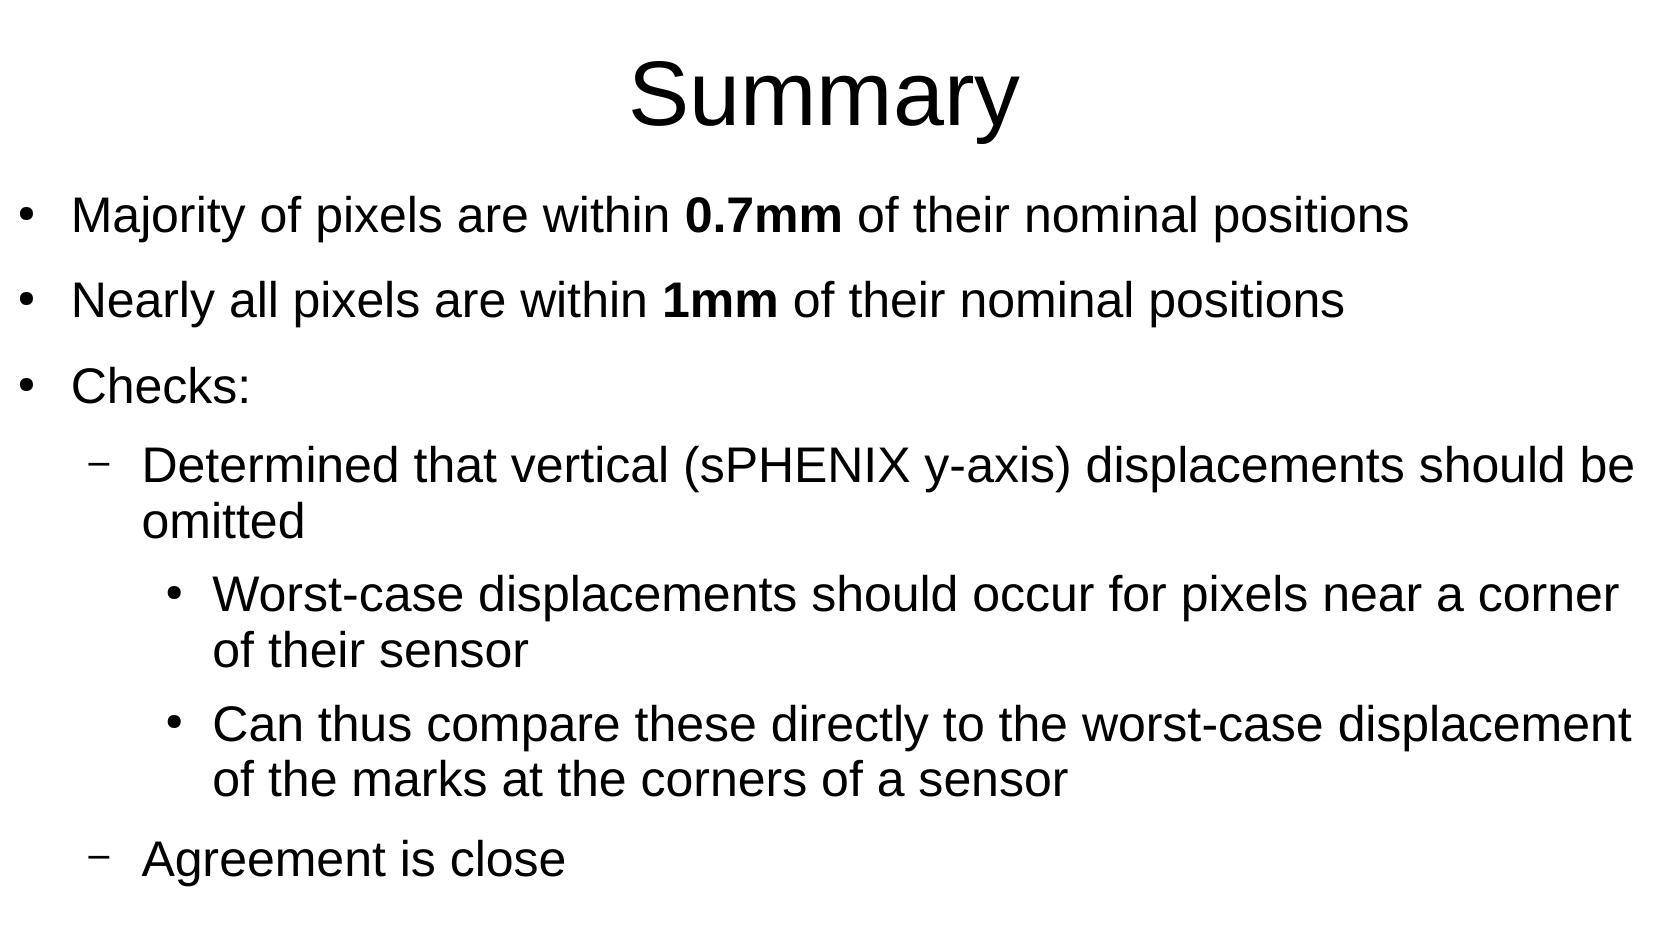

# Summary
Majority of pixels are within 0.7mm of their nominal positions
Nearly all pixels are within 1mm of their nominal positions
Checks:
Determined that vertical (sPHENIX y-axis) displacements should be omitted
Worst-case displacements should occur for pixels near a corner of their sensor
Can thus compare these directly to the worst-case displacement of the marks at the corners of a sensor
Agreement is close